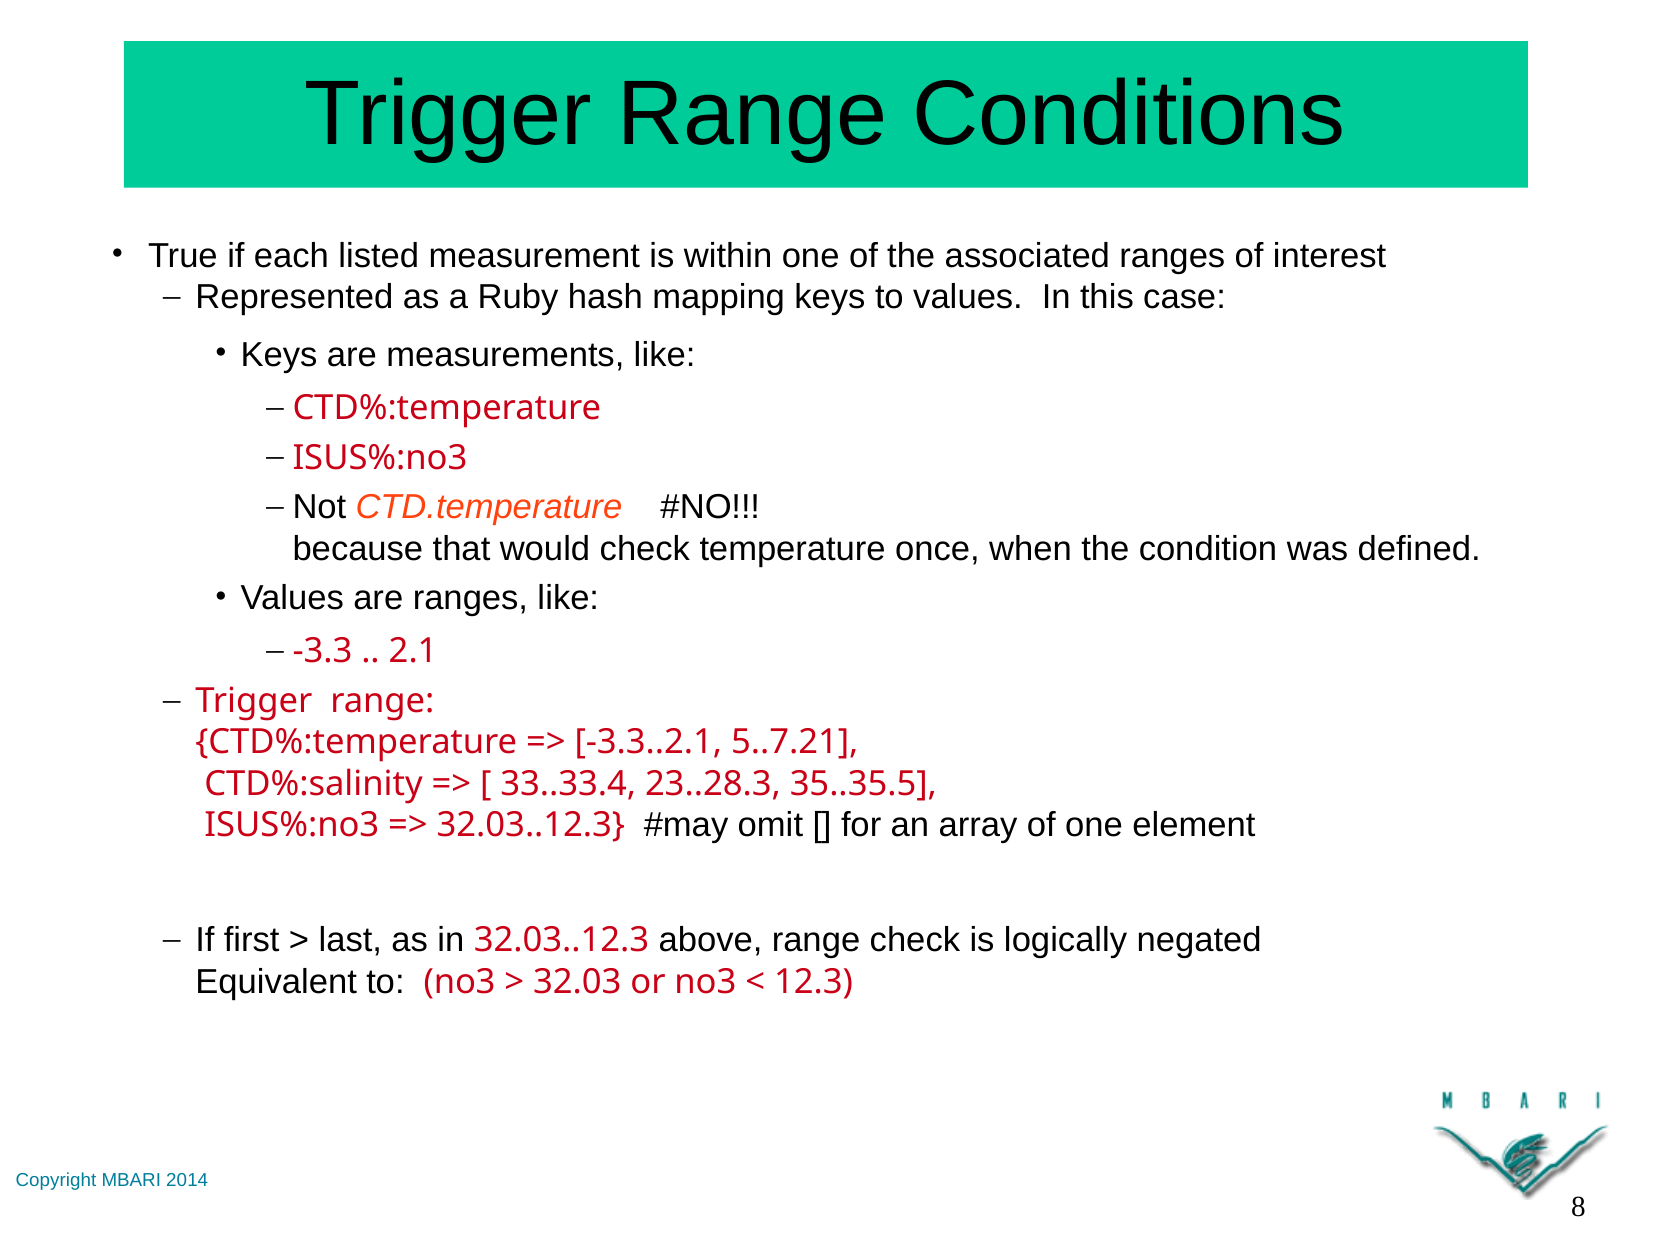

# Trigger Range Conditions
True if each listed measurement is within one of the associated ranges of interest
Represented as a Ruby hash mapping keys to values. In this case:
Keys are measurements, like:
CTD%:temperature
ISUS%:no3
Not CTD.temperature #NO!!!
because that would check temperature once, when the condition was defined.
Values are ranges, like:
-3.3 .. 2.1
Trigger range:
{CTD%:temperature => [-3.3..2.1, 5..7.21],
 CTD%:salinity => [ 33..33.4, 23..28.3, 35..35.5],
 ISUS%:no3 => 32.03..12.3} #may omit [] for an array of one element
If first > last, as in 32.03..12.3 above, range check is logically negated
Equivalent to: (no3 > 32.03 or no3 < 12.3)